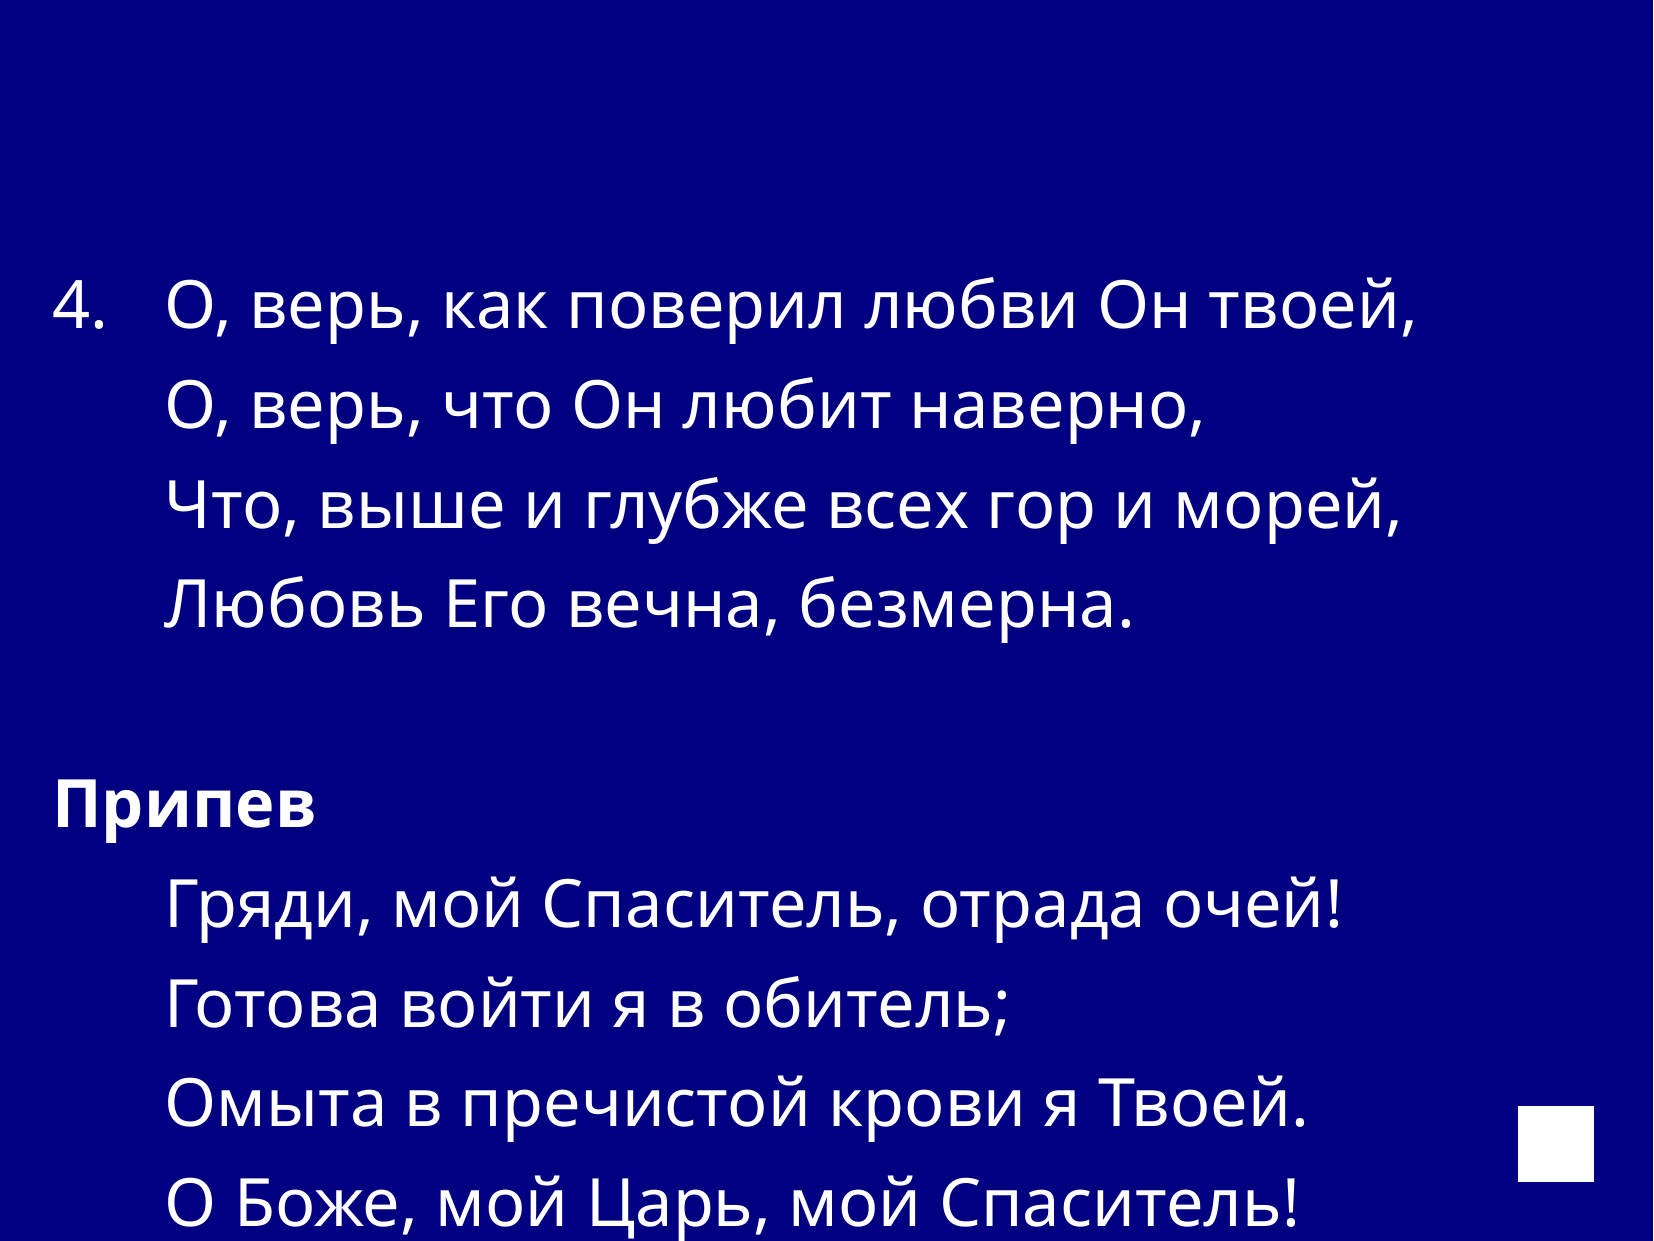

4.	О, верь, как поверил любви Он твоей,
	О, верь, что Он любит наверно,
	Что, выше и глубже всех гор и морей,
	Любовь Его вечна, безмерна.
Припев
	Гряди, мой Спаситель, отрада очей!
	Готова войти я в обитель;
	Омыта в пречистой крови я Твоей.
	О Боже, мой Царь, мой Спаситель!